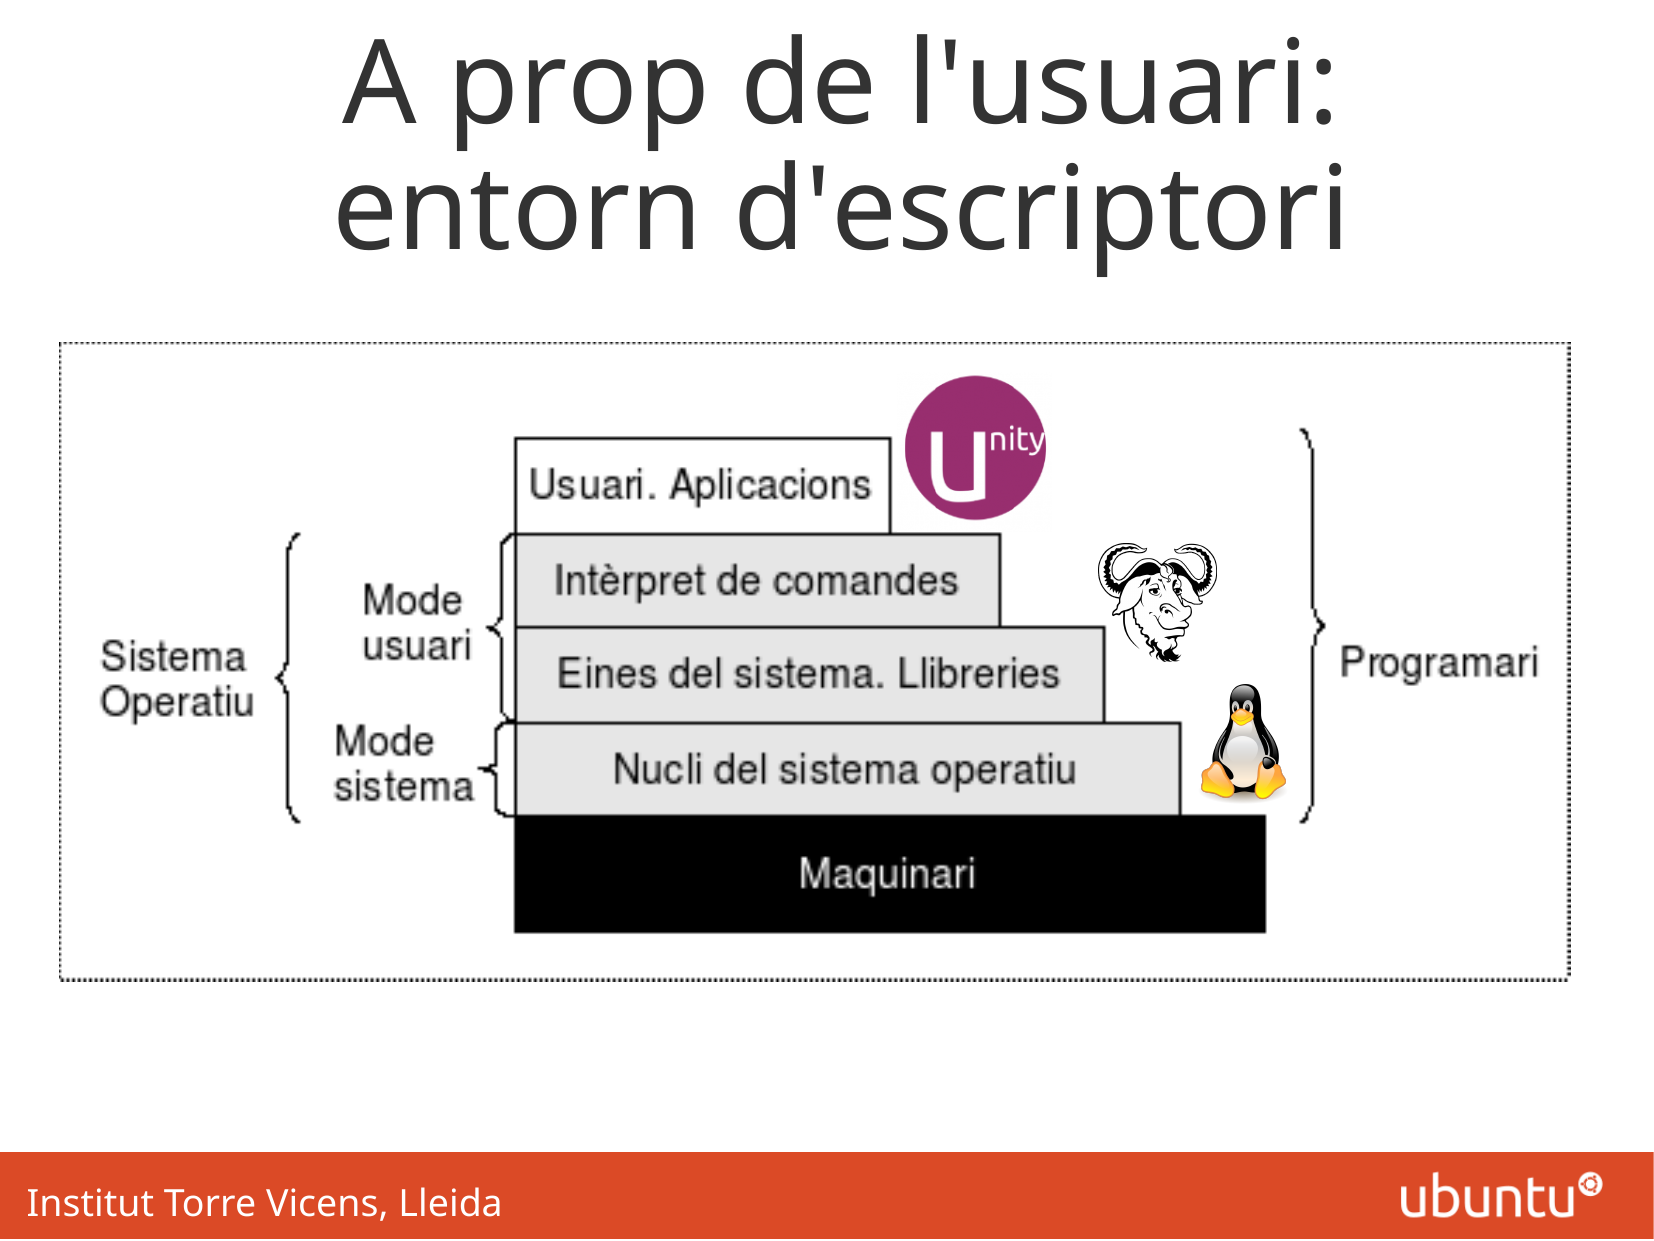

# A prop de l'usuari: entorn d'escriptori
Institut Torre Vicens, Lleida 17/05/2014